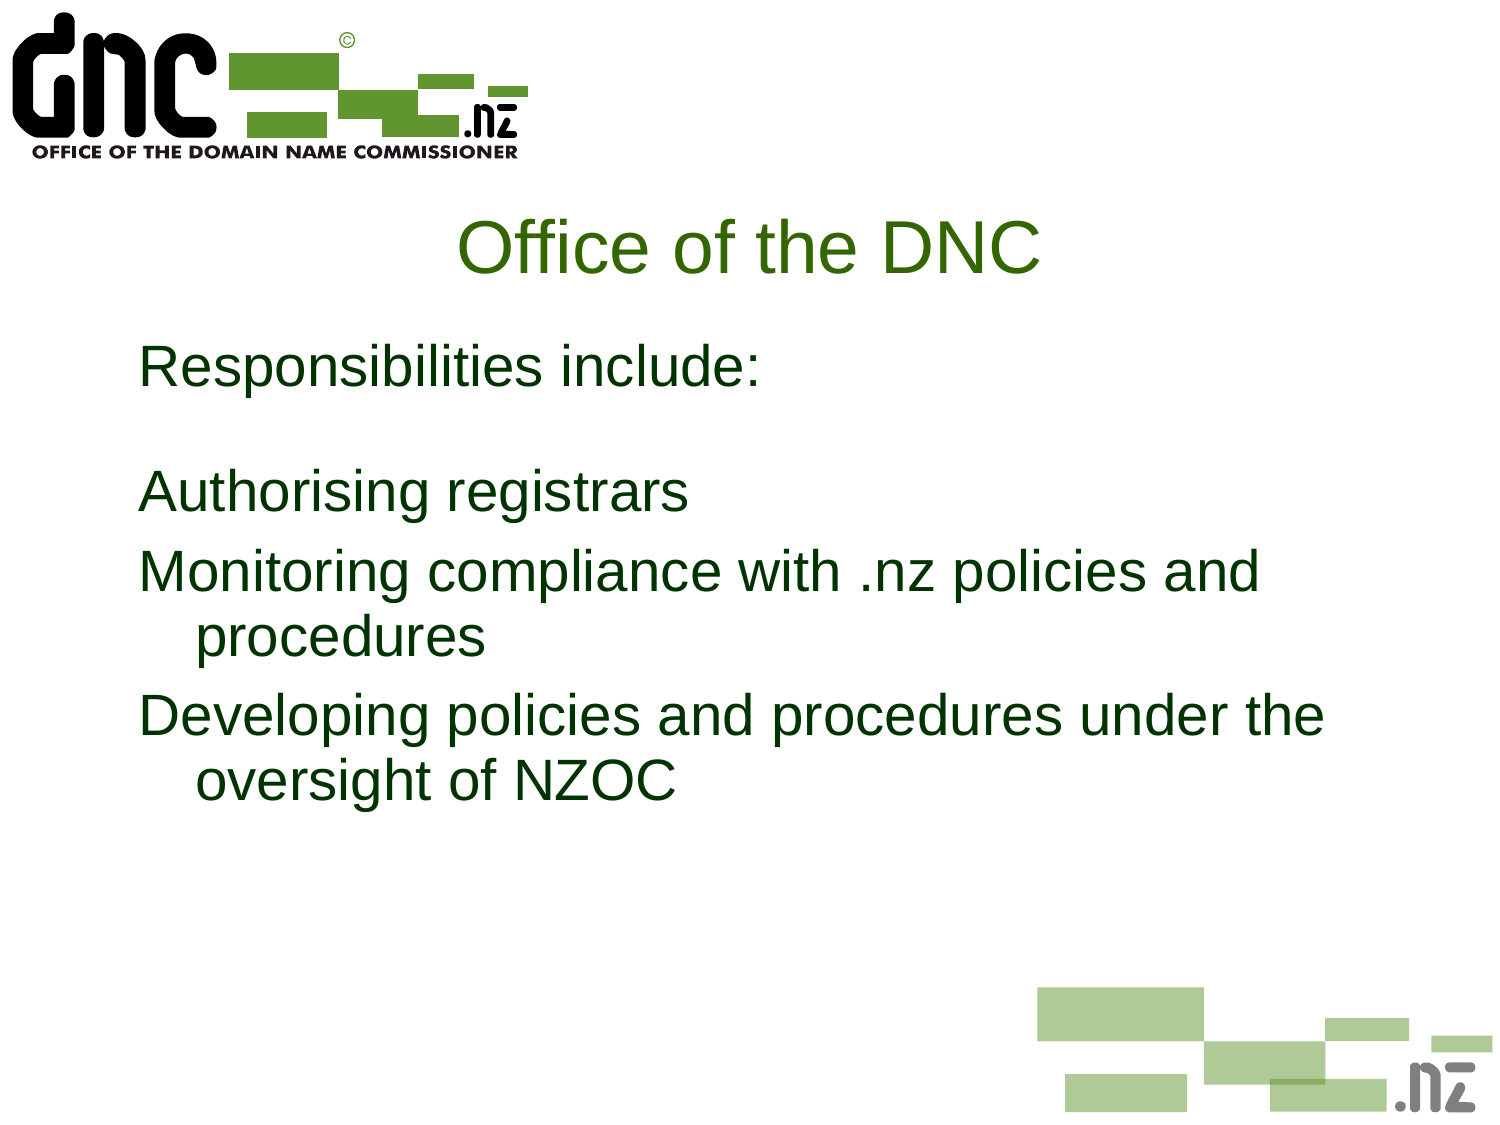

# Office of the DNC
Responsibilities include:
Authorising registrars
Monitoring compliance with .nz policies and procedures
Developing policies and procedures under the oversight of NZOC